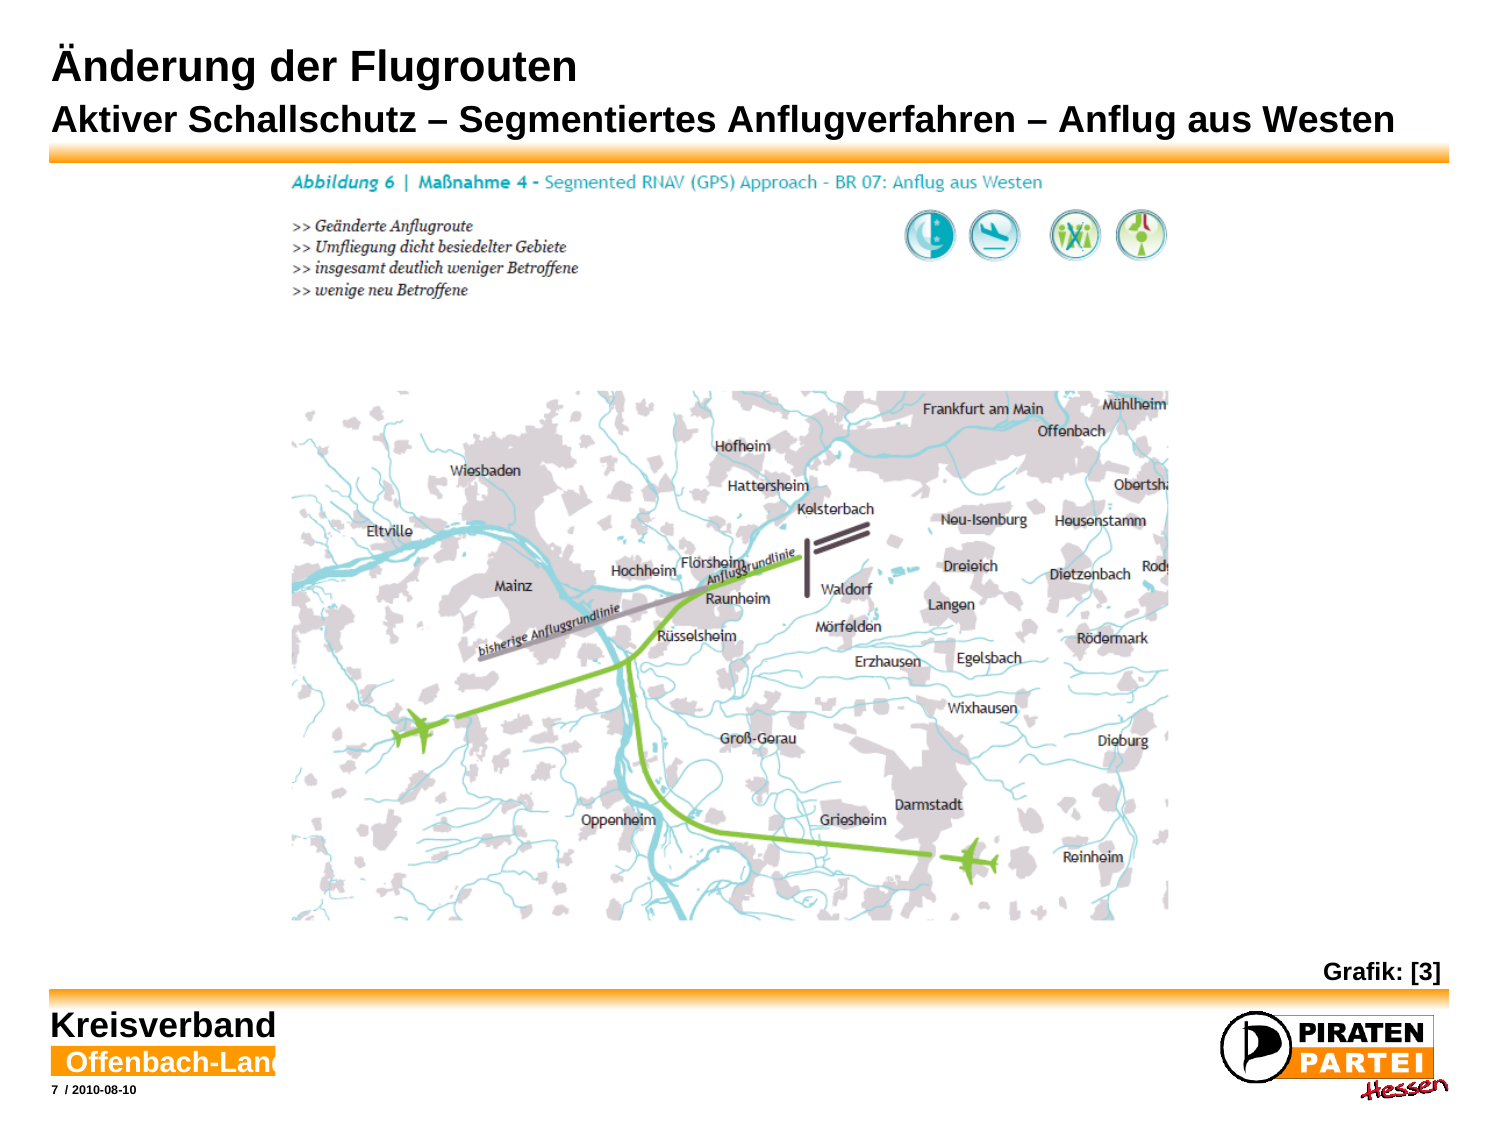

# Änderung der Flugrouten Aktiver Schallschutz – Segmentiertes Anflugverfahren – Anflug aus Westen
Grafik: [3]